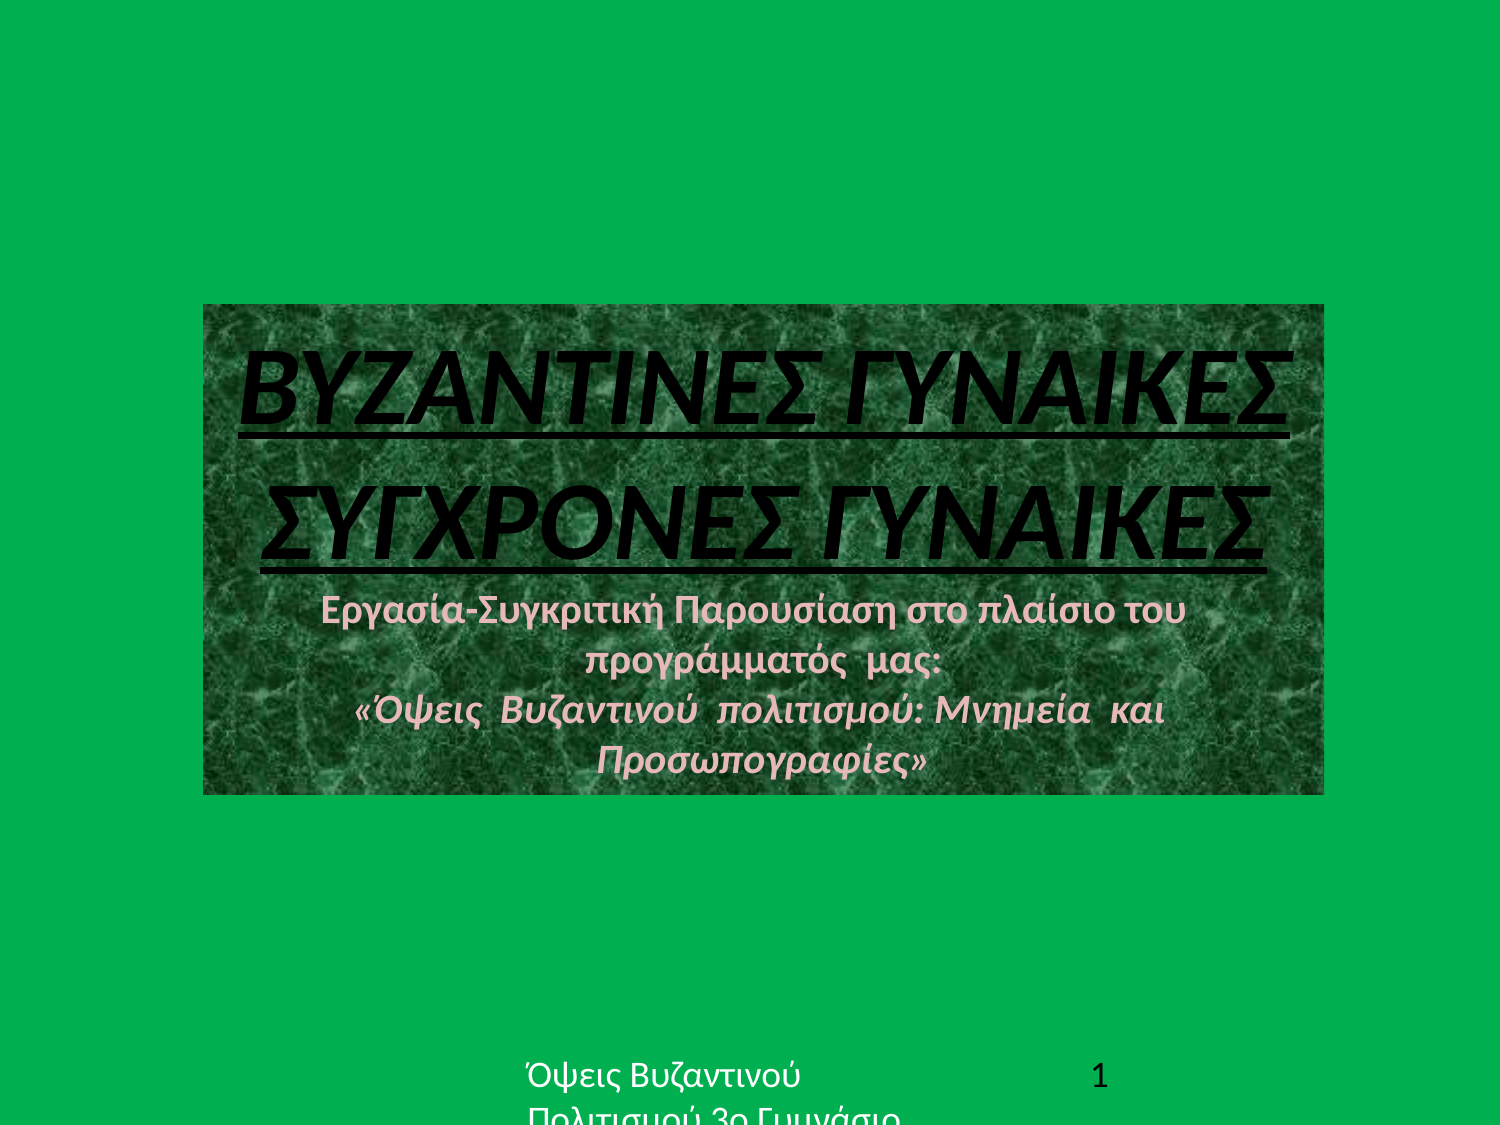

#
ΒΥΖΑΝΤΙΝΕΣ ΓΥΝΑΙΚΕΣ
ΣΥΓΧΡΟΝΕΣ ΓΥΝΑΙΚΕΣ
Εργασία-Συγκριτική Παρουσίαση στο πλαίσιο του προγράμματός μας:
«Όψεις Βυζαντινού πολιτισμού: Μνημεία και Προσωπογραφίες»
Όψεις Βυζαντινού Πολιτισμού 3ο Γυμνάσιο Τρικάλων